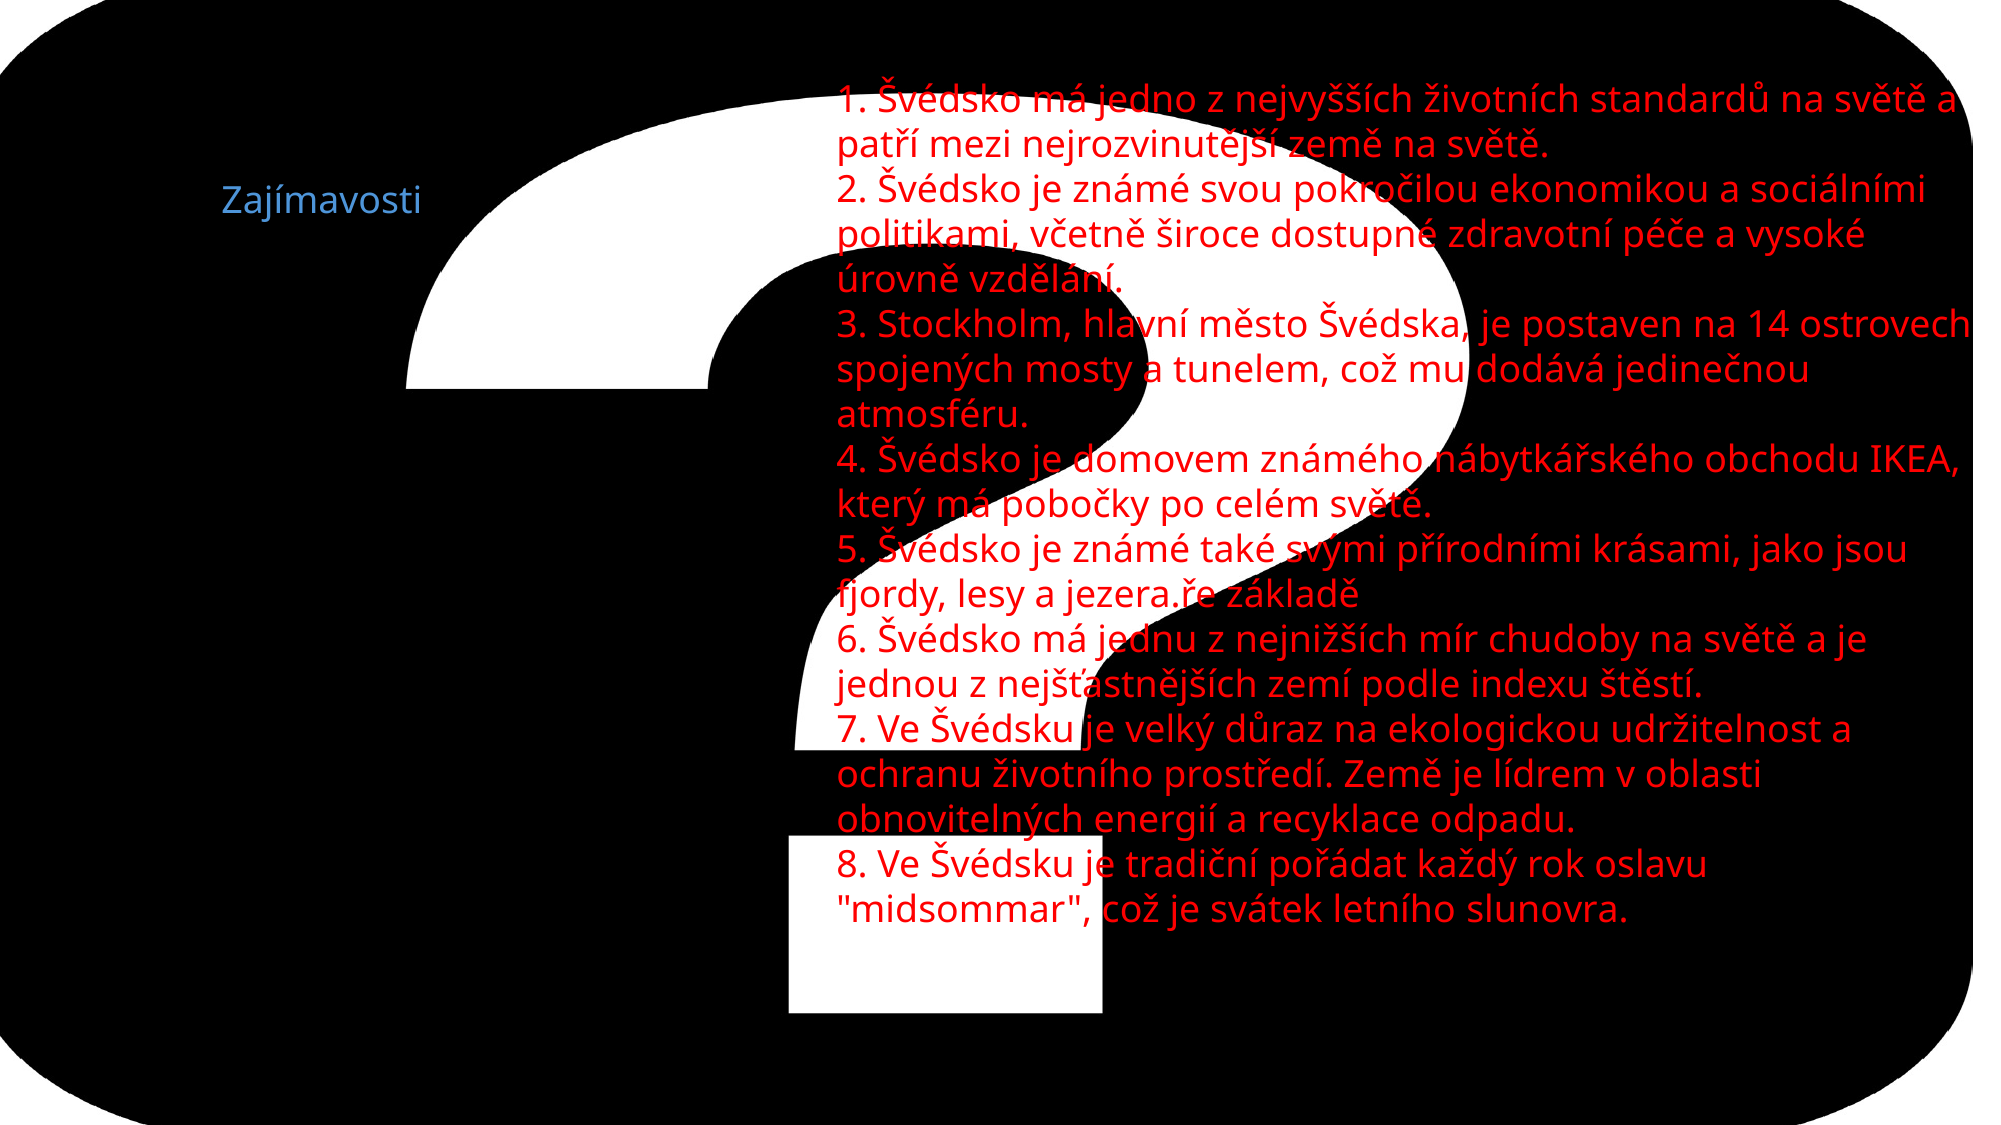

#
1. Švédsko má jedno z nejvyšších životních standardů na světě a patří mezi nejrozvinutější země na světě.
2. Švédsko je známé svou pokročilou ekonomikou a sociálními politikami, včetně široce dostupné zdravotní péče a vysoké úrovně vzdělání.
3. Stockholm, hlavní město Švédska, je postaven na 14 ostrovech spojených mosty a tunelem, což mu dodává jedinečnou atmosféru.
4. Švédsko je domovem známého nábytkářského obchodu IKEA, který má pobočky po celém světě.
5. Švédsko je známé také svými přírodními krásami, jako jsou fjordy, lesy a jezera.ře základě
6. Švédsko má jednu z nejnižších mír chudoby na světě a je jednou z nejšťastnějších zemí podle indexu štěstí.
7. Ve Švédsku je velký důraz na ekologickou udržitelnost a ochranu životního prostředí. Země je lídrem v oblasti obnovitelných energií a recyklace odpadu.
8. Ve Švédsku je tradiční pořádat každý rok oslavu "midsommar", což je svátek letního slunovra.
Zajímavosti